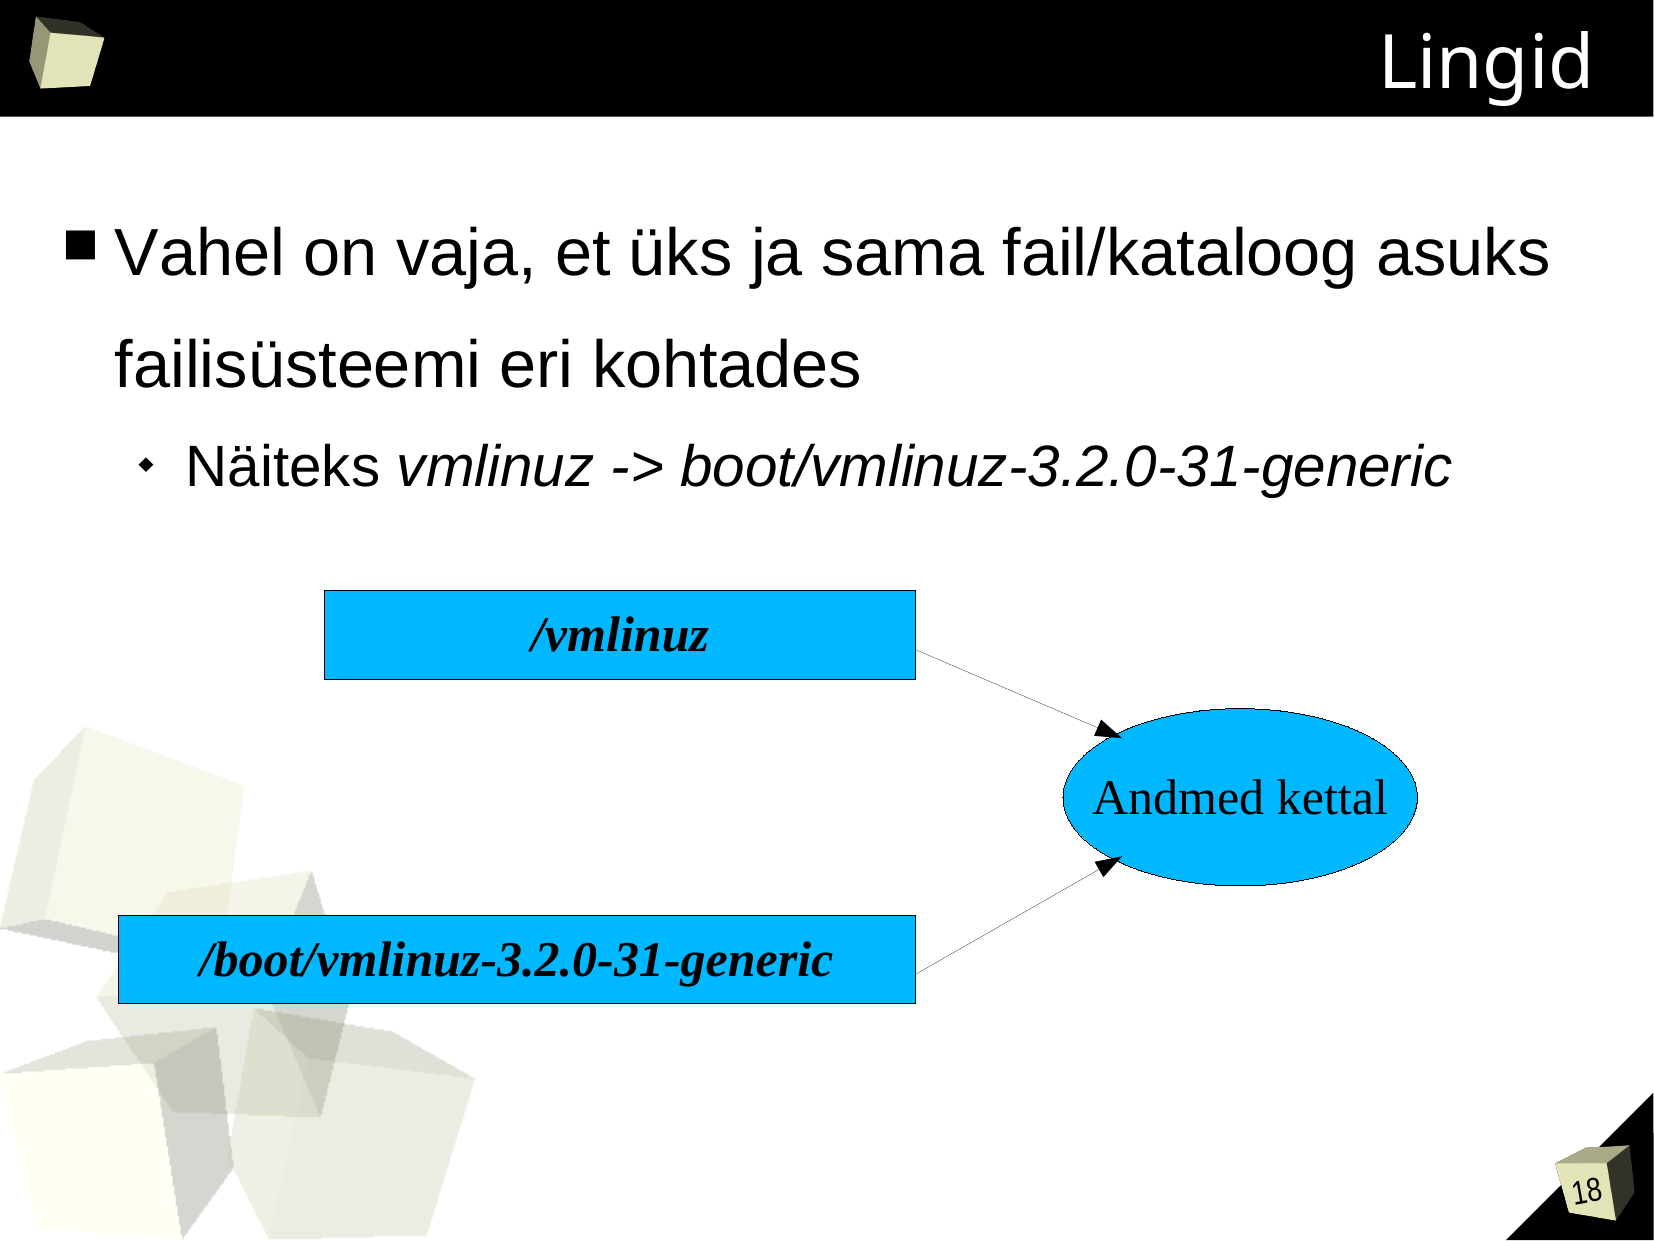

# Lingid
Vahel on vaja, et üks ja sama fail/kataloog asuks failisüsteemi eri kohtades
Näiteks vmlinuz -> boot/vmlinuz-3.2.0-31-generic
/vmlinuz
Andmed kettal
/boot/vmlinuz-3.2.0-31-generic